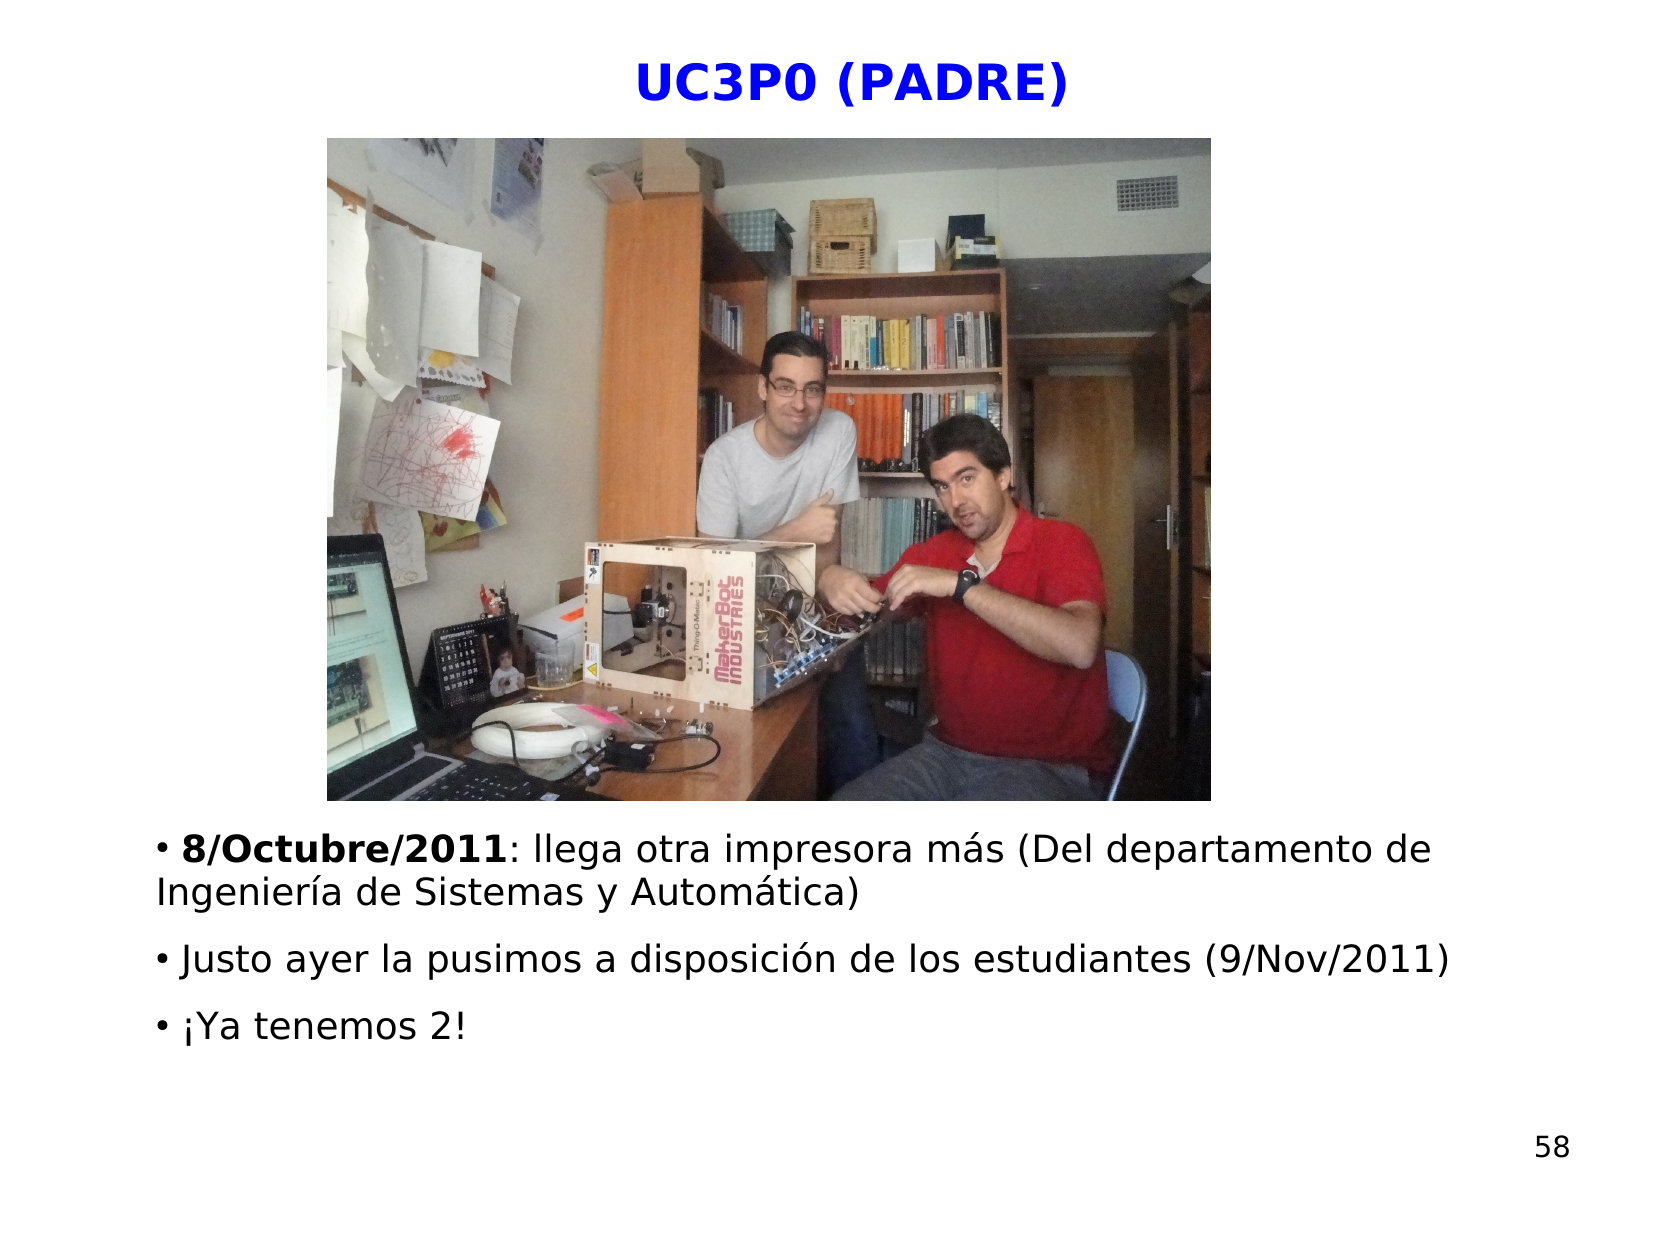

UC3P0 (PADRE)
 8/Octubre/2011: llega otra impresora más (Del departamento de Ingeniería de Sistemas y Automática)
 Justo ayer la pusimos a disposición de los estudiantes (9/Nov/2011)
 ¡Ya tenemos 2!
58